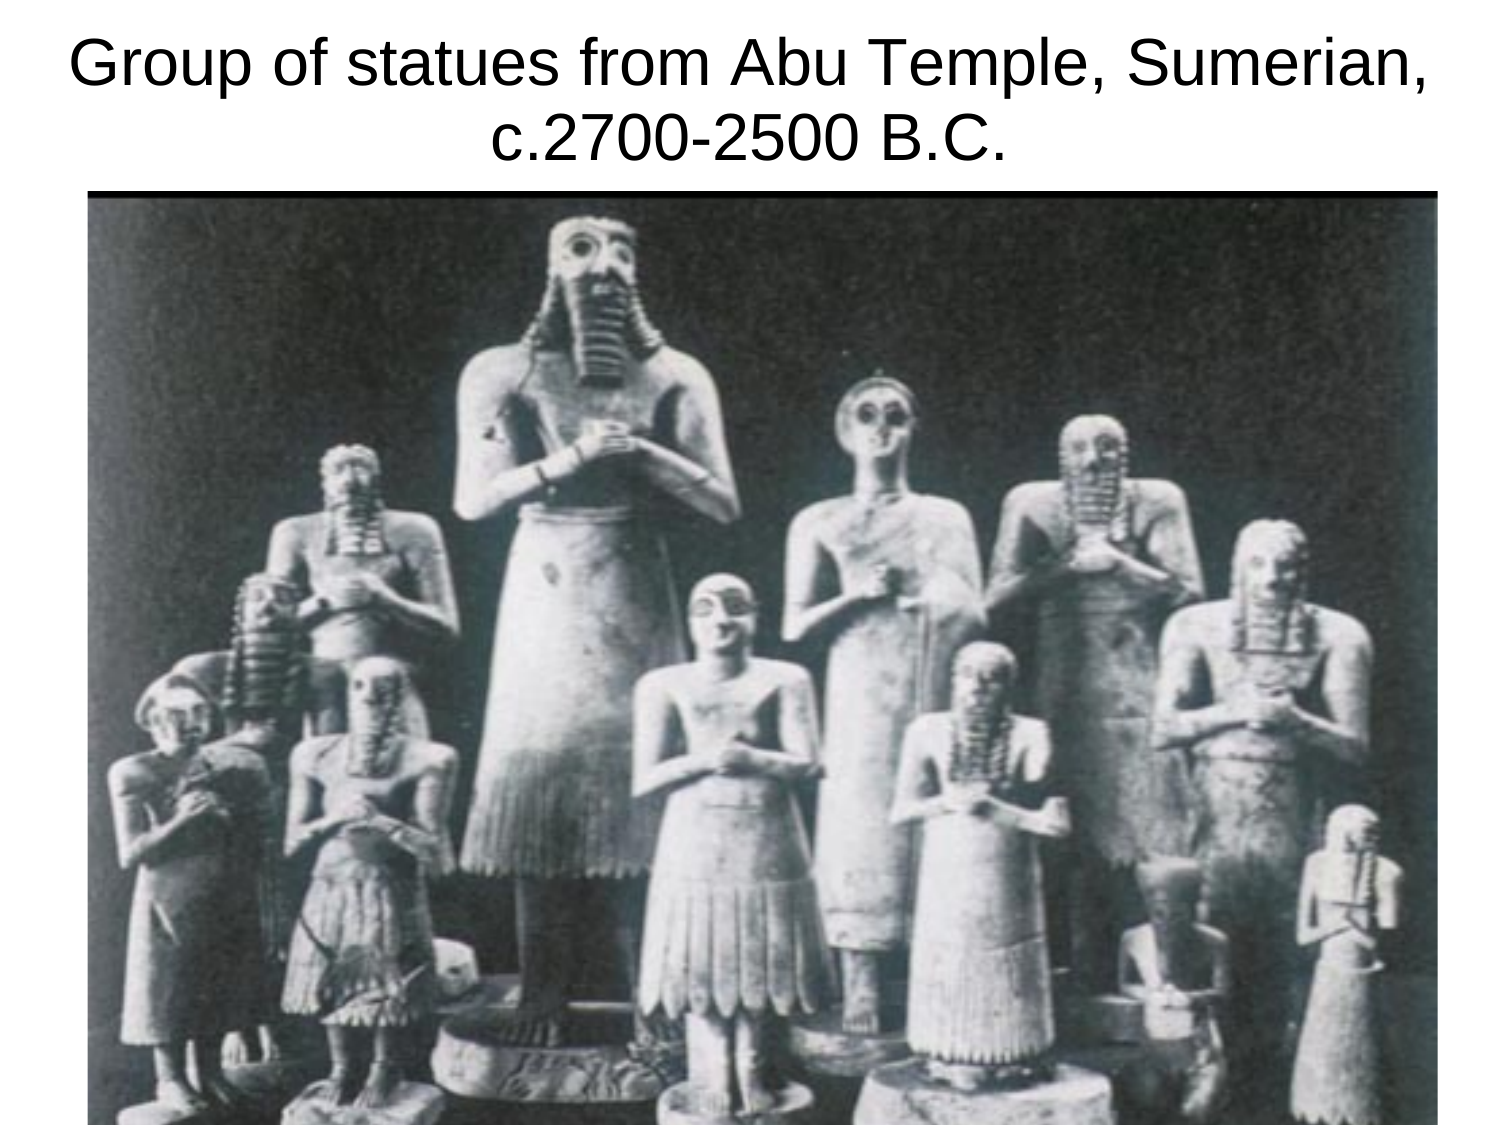

# Group of statues from Abu Temple, Sumerian, c.2700-2500 B.C.